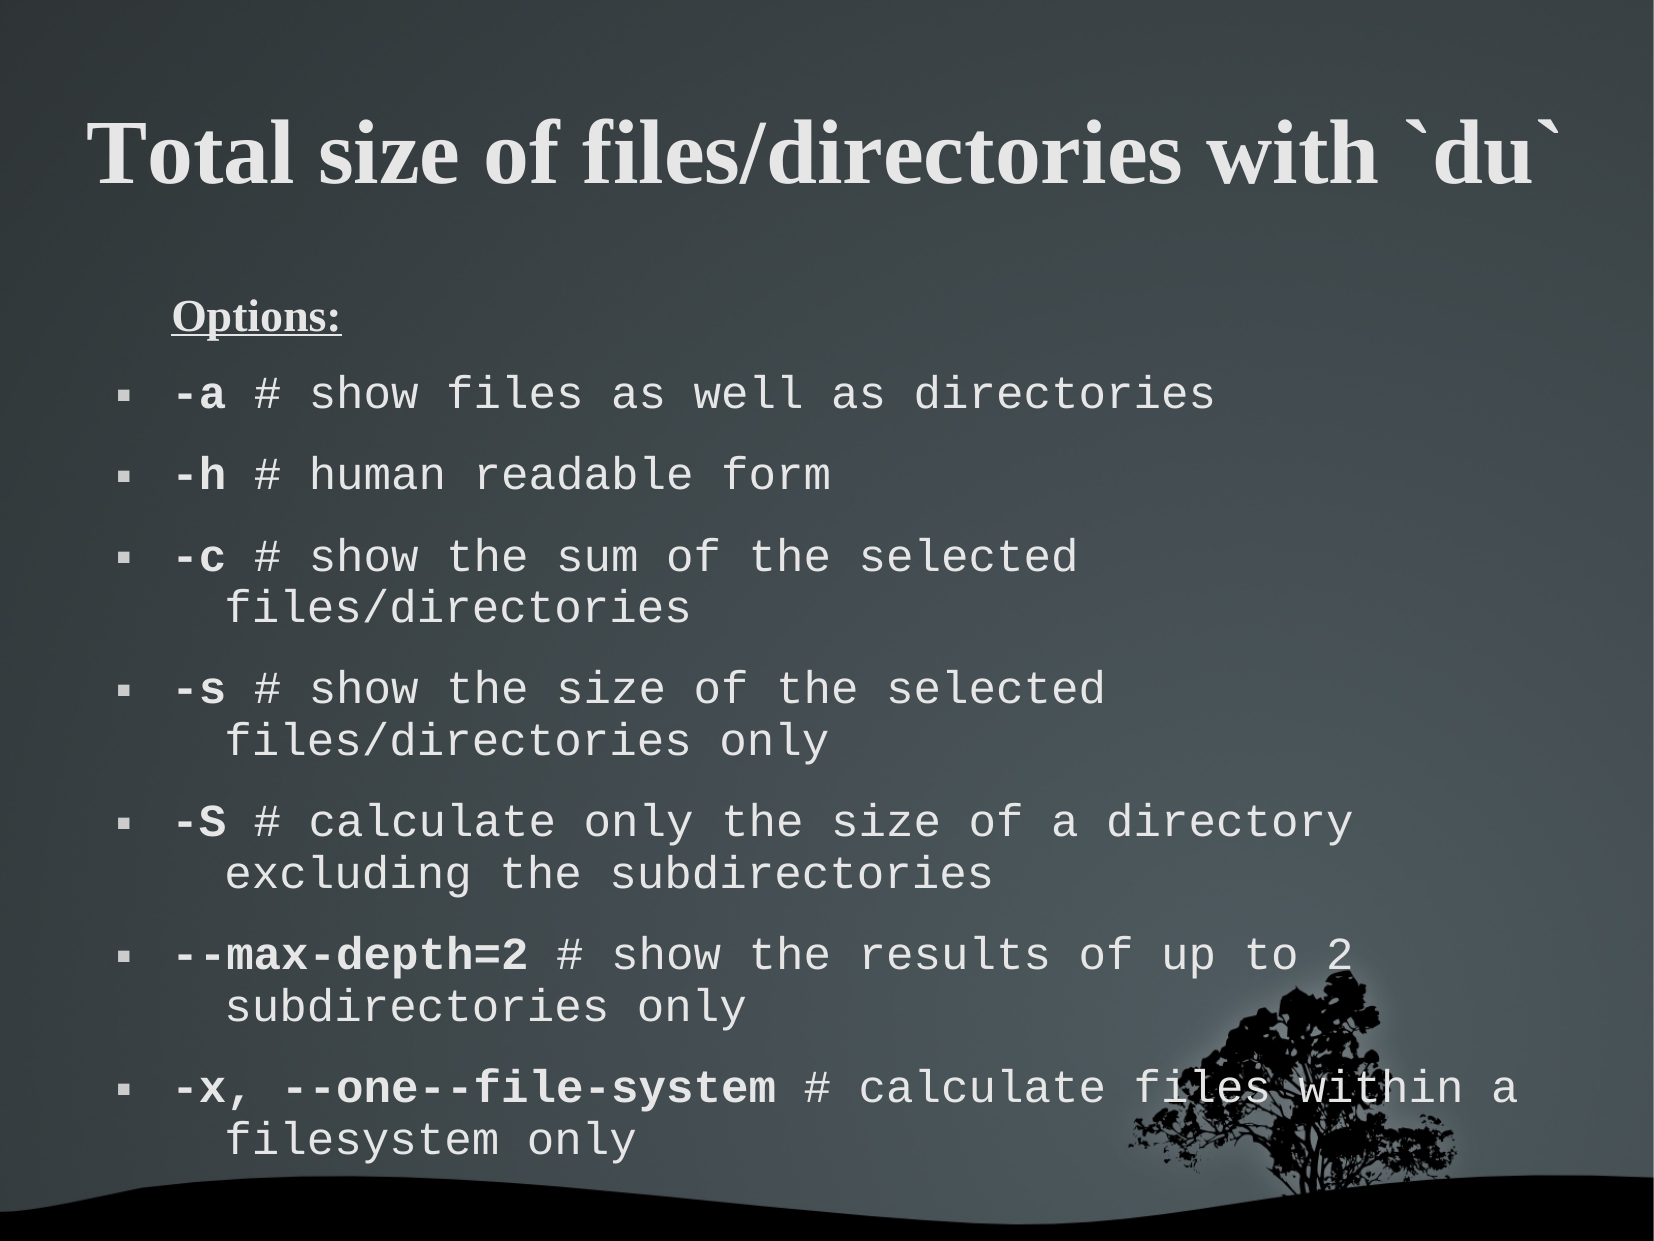

Total size of files/directories with `du`
# Options:
-a # show files as well as directories
-h # human readable form
-c # show the sum of the selected files/directories
-s # show the size of the selected files/directories only
-S # calculate only the size of a directory excluding the subdirectories
--max-depth=2 # show the results of up to 2 subdirectories only
-x, --one--file-system # calculate files within a filesystem only